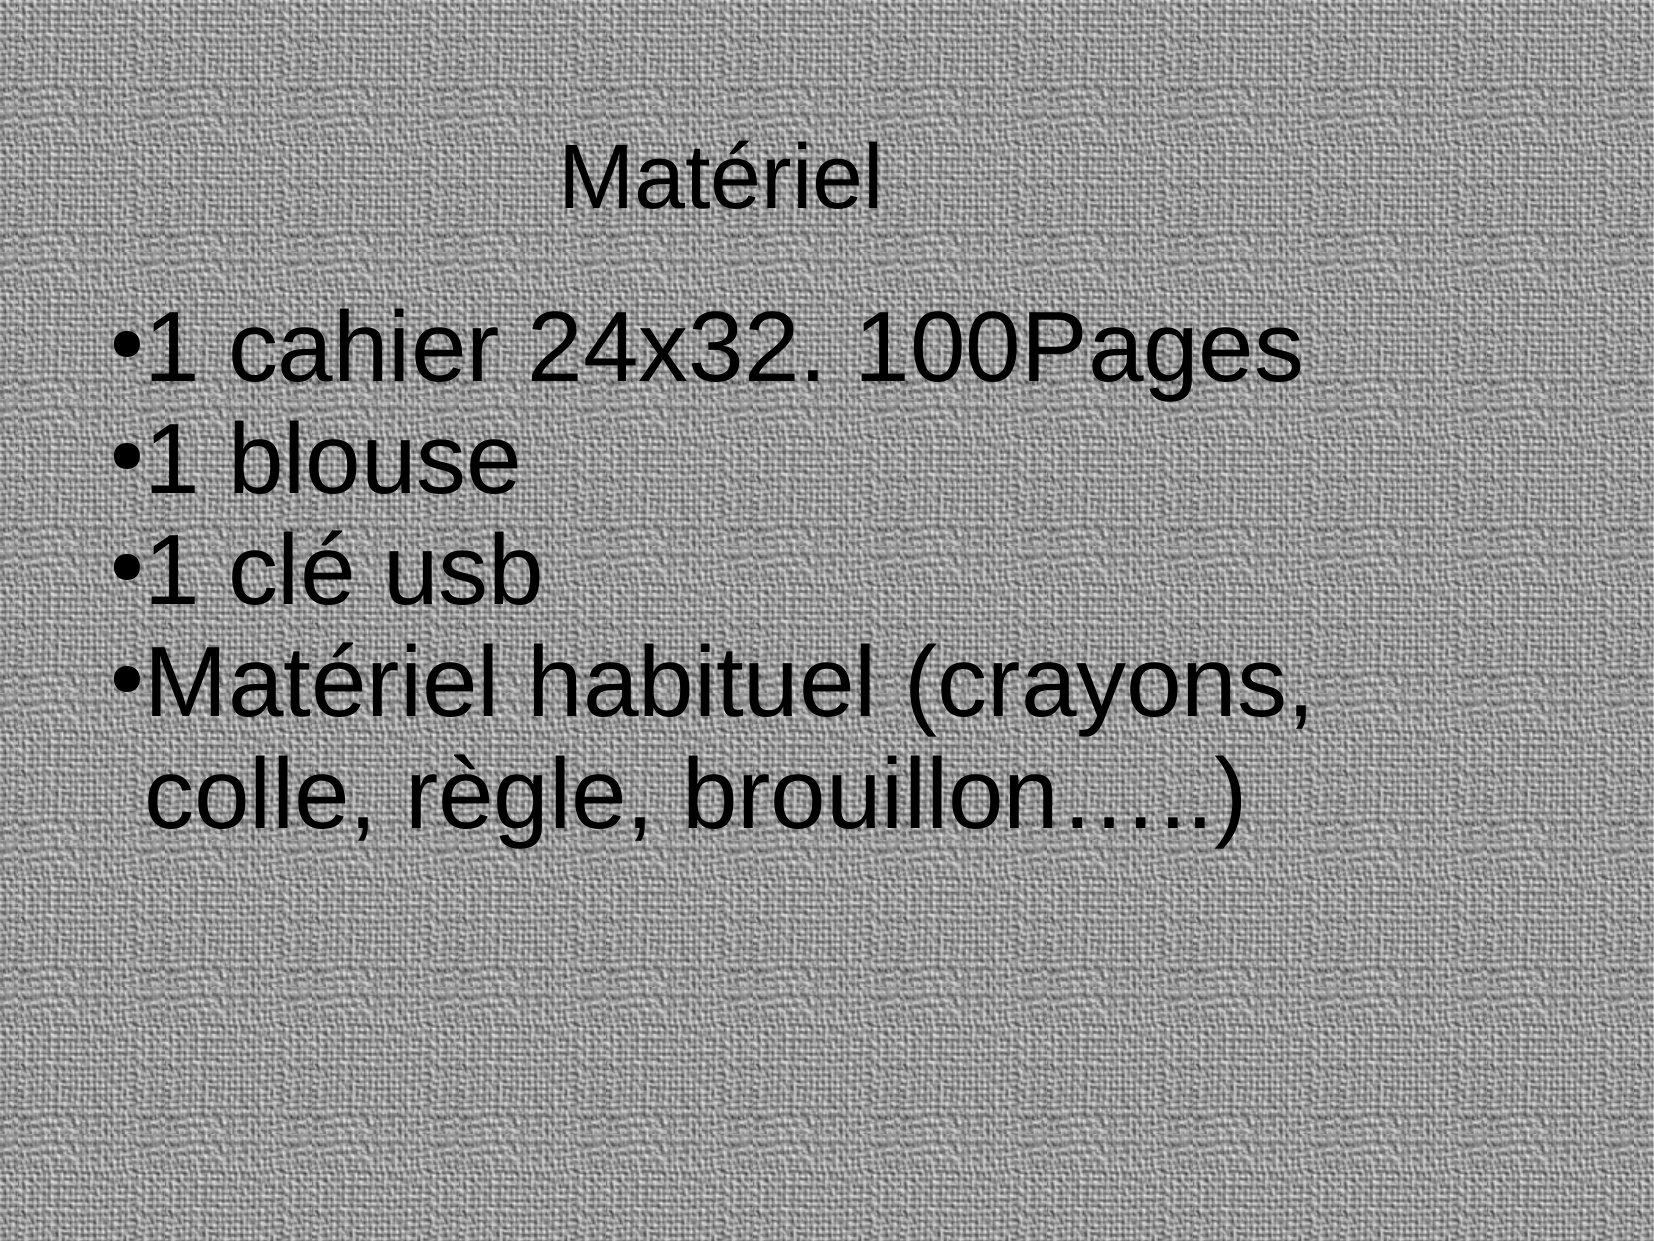

Matériel
1 cahier 24x32. 100Pages
1 blouse
1 clé usb
Matériel habituel (crayons, colle, règle, brouillon…..)